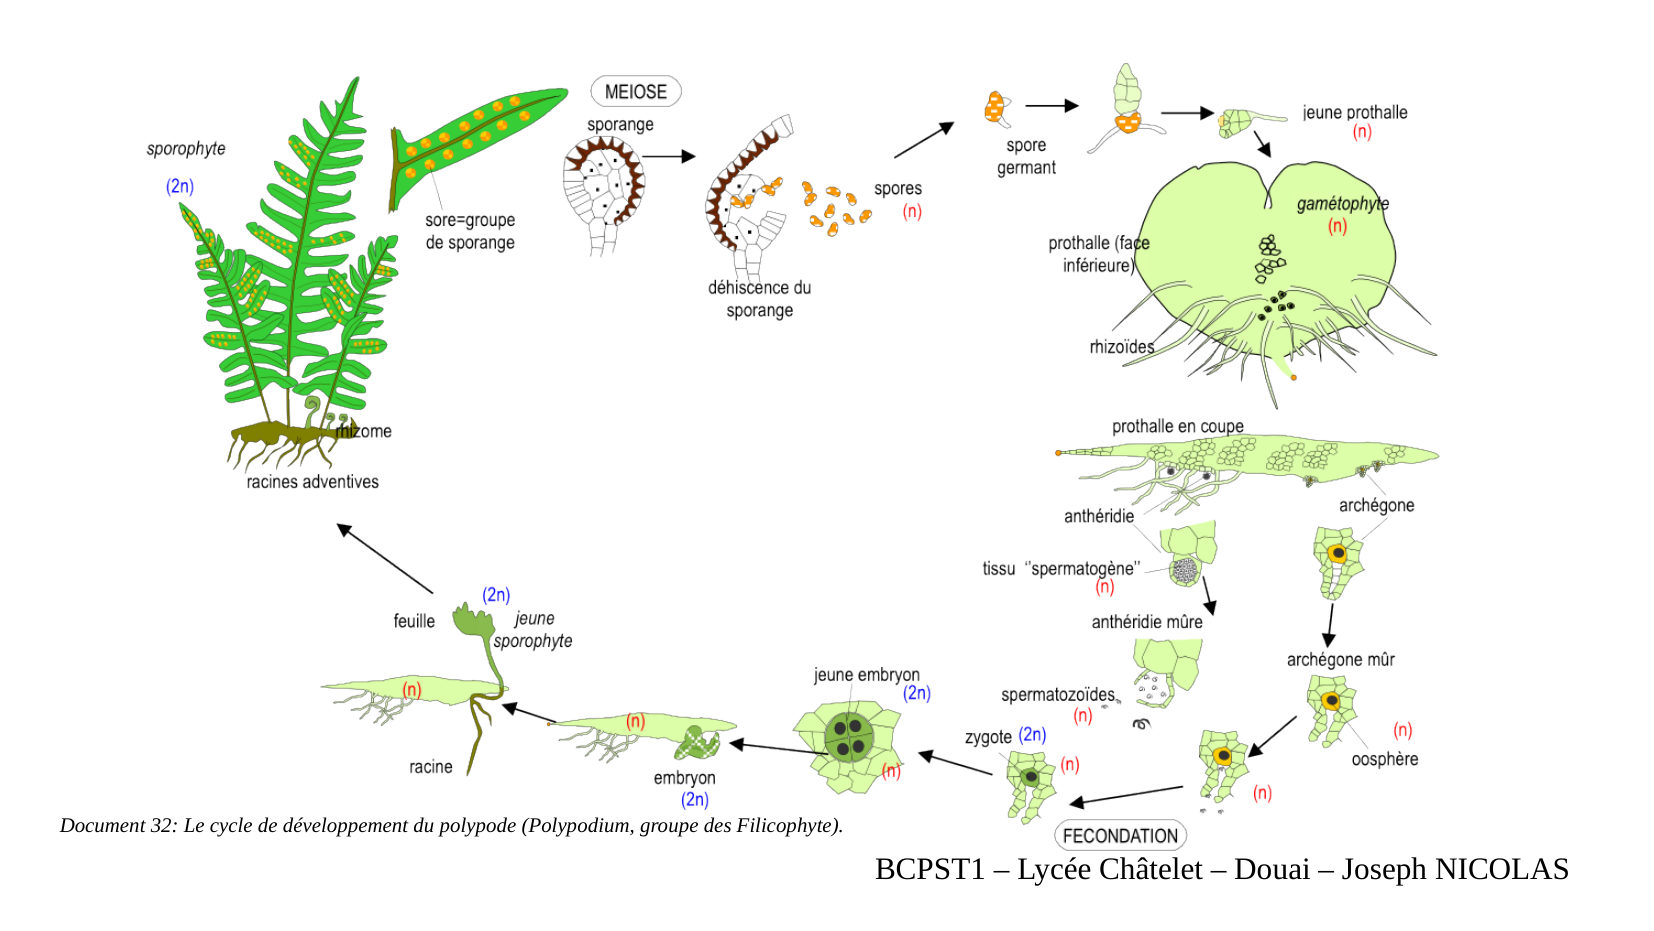

Document 32: Le cycle de développement du polypode (Polypodium, groupe des Filicophyte).
BCPST1 – Lycée Châtelet – Douai – Joseph NICOLAS